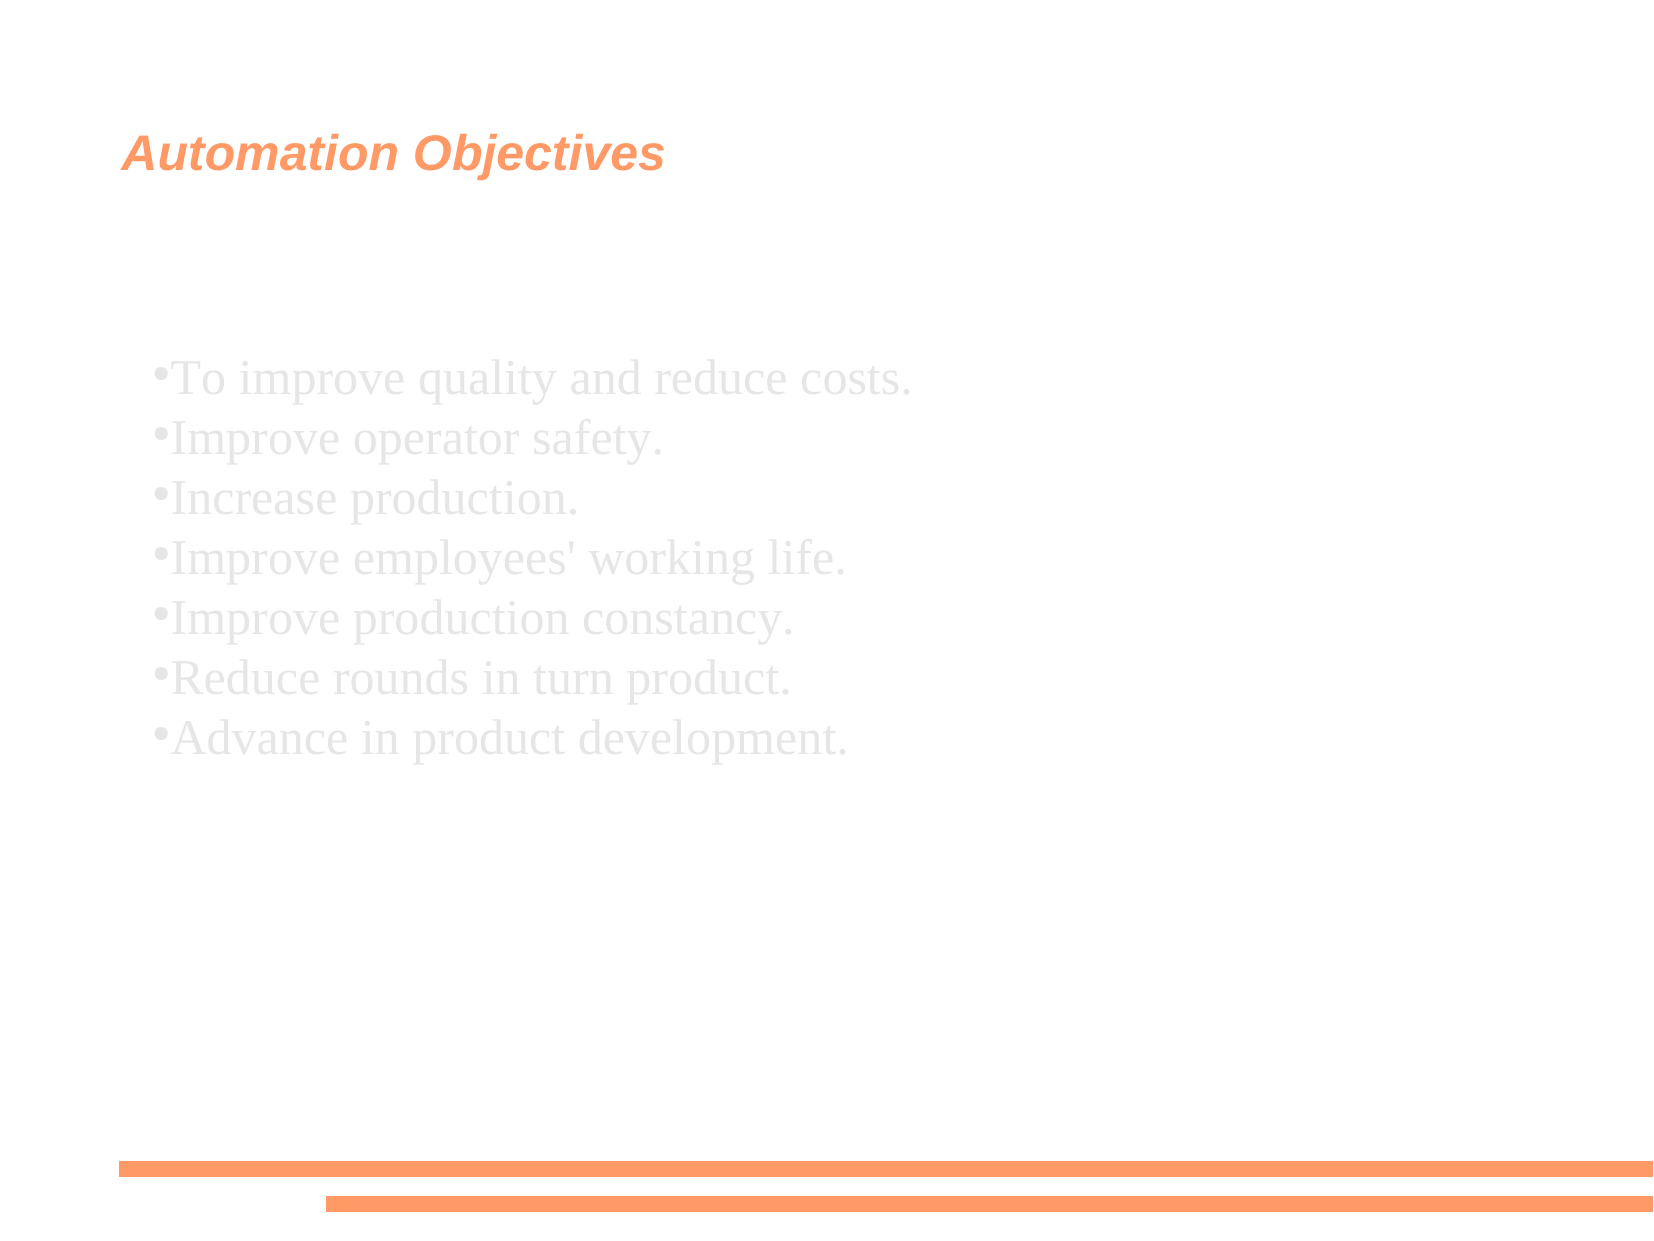

# Automation Objectives
To improve quality and reduce costs.
Improve operator safety.
Increase production.
Improve employees' working life.
Improve production constancy.
Reduce rounds in turn product.
Advance in product development.